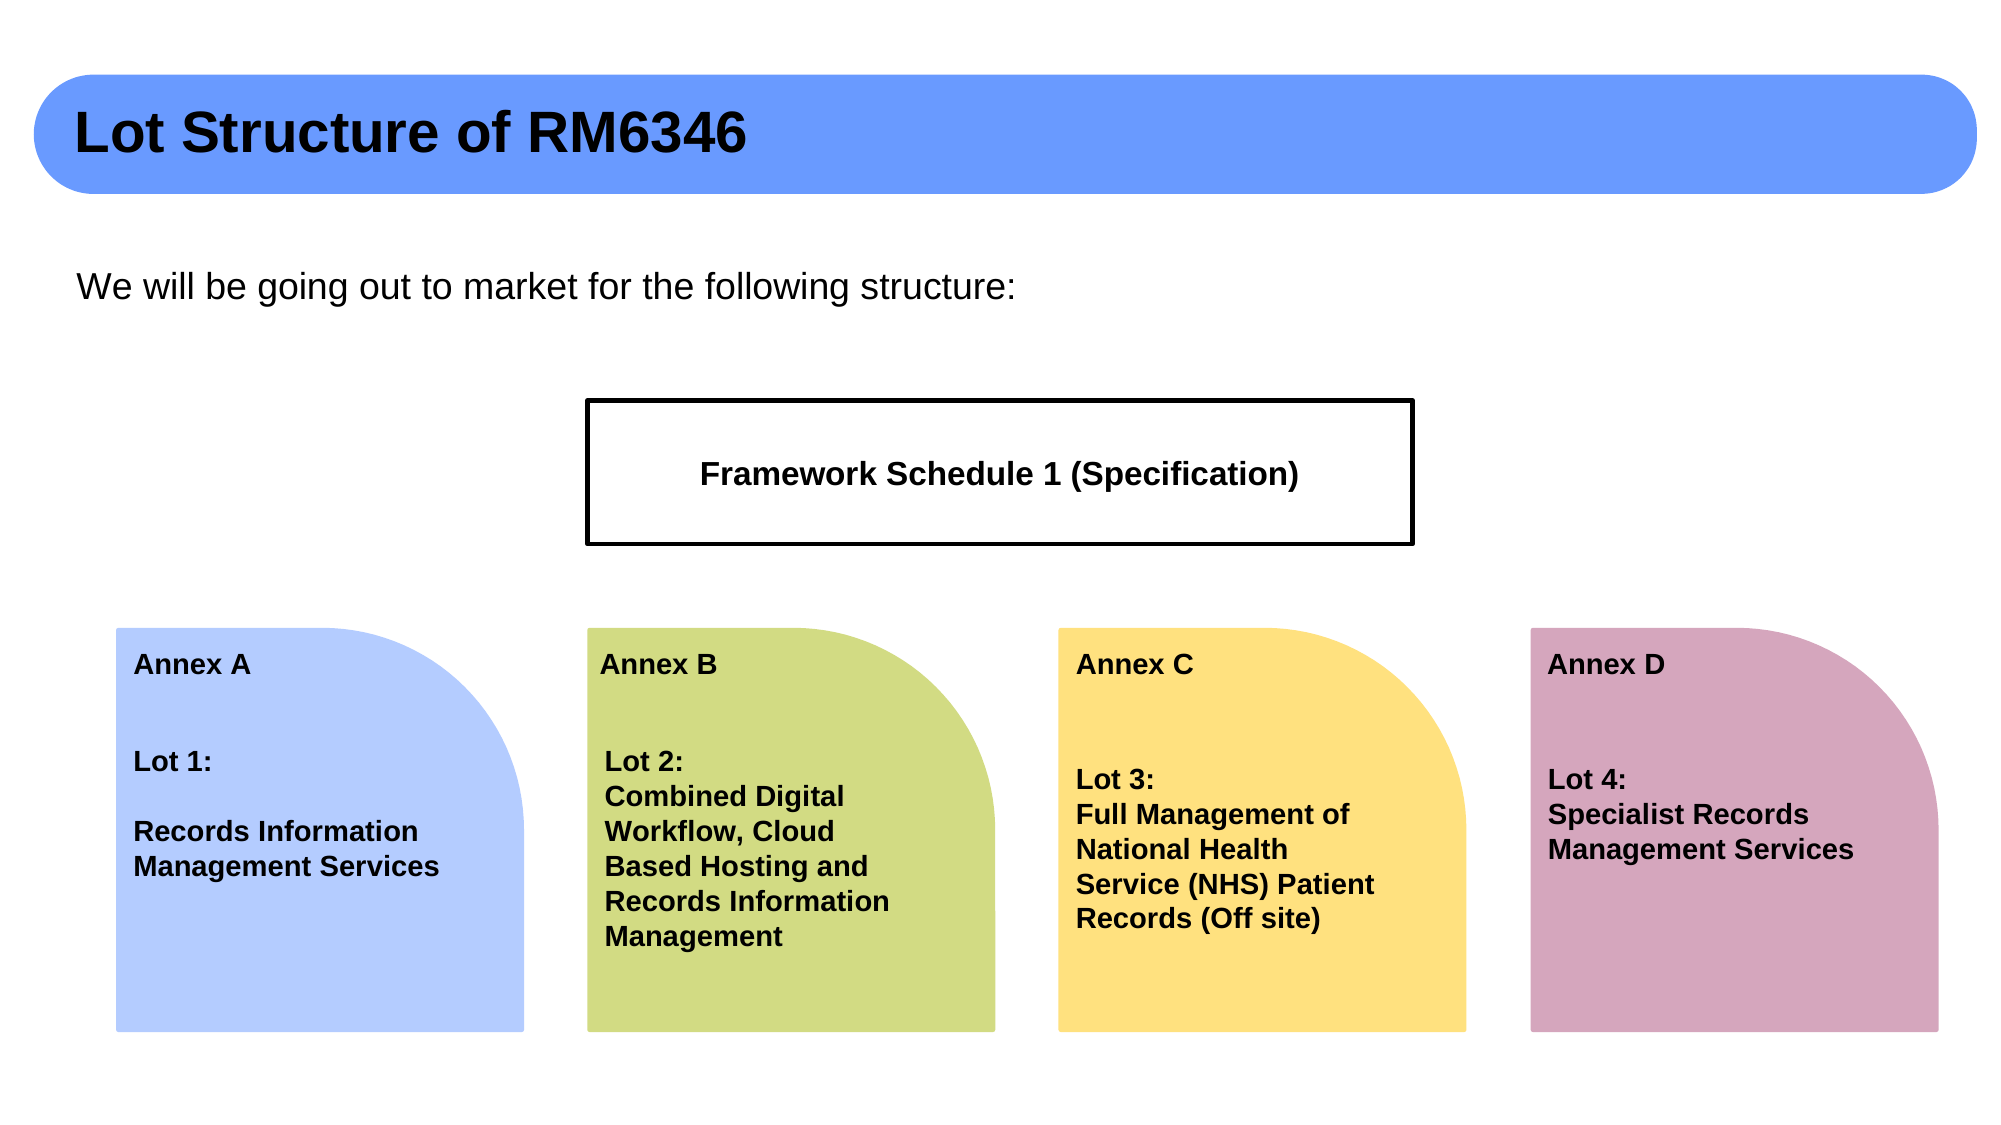

Lot Structure of RM6346
# We will be going out to market for the following structure:
Framework Schedule 1 (Specification)
Lot 1:
Records Information Management Services
Annex A
Annex B
Lot 2:
Combined Digital Workflow, Cloud Based Hosting and Records Information Management
Lot 3:
Full Management of National Health Service (NHS) Patient Records (Off site)
Annex C
Annex D
Lot 4:
Specialist Records Management Services